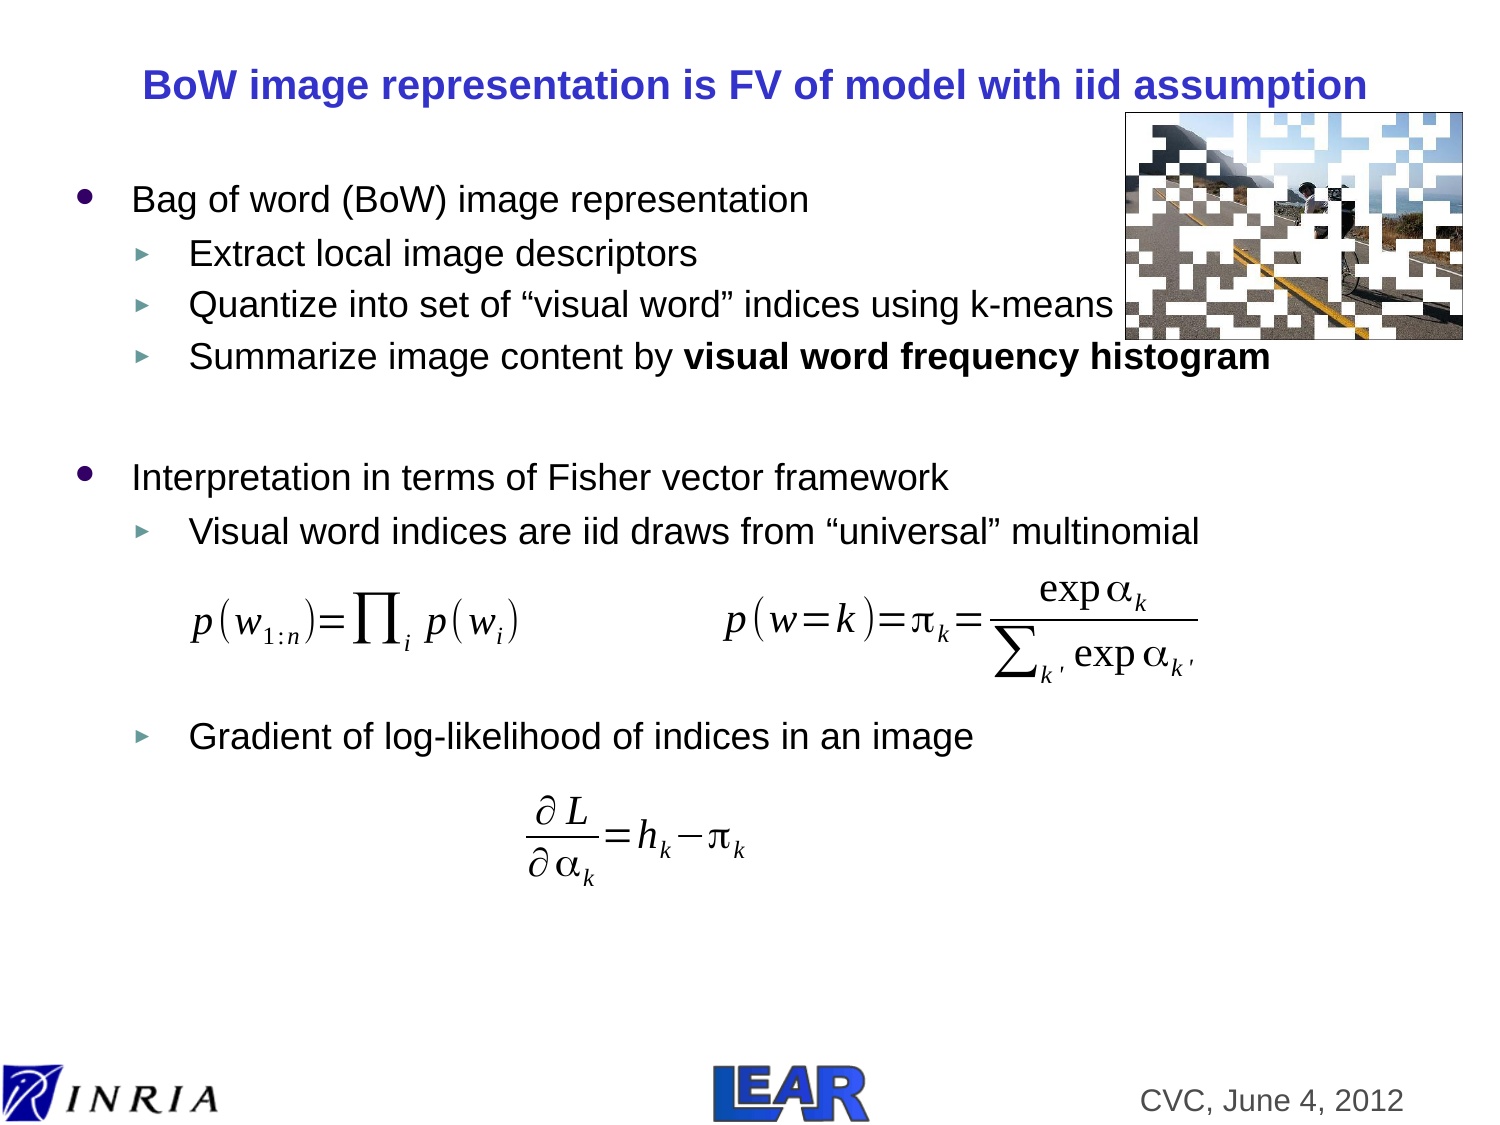

# BoW image representation is FV of model with iid assumption
Bag of word (BoW) image representation
Extract local image descriptors
Quantize into set of “visual word” indices using k-means
Summarize image content by visual word frequency histogram
Interpretation in terms of Fisher vector framework
Visual word indices are iid draws from “universal” multinomial
Gradient of log-likelihood of indices in an image